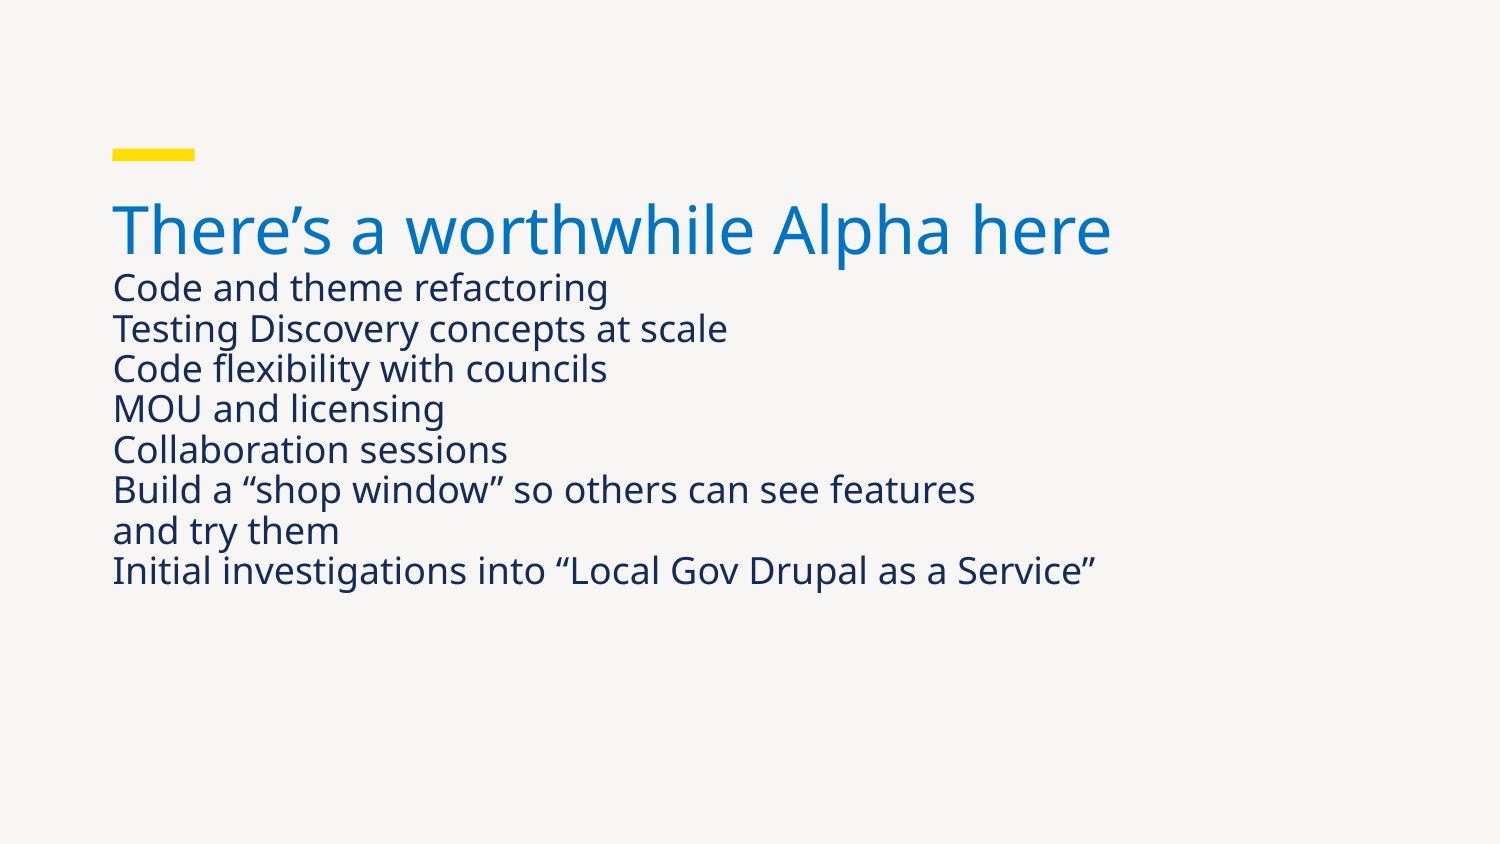

# There’s a worthwhile Alpha here Code and theme refactoring Testing Discovery concepts at scale Code flexibility with councils MOU and licensing Collaboration sessions Build a “shop window” so others can see features and try them Initial investigations into “Local Gov Drupal as a Service”